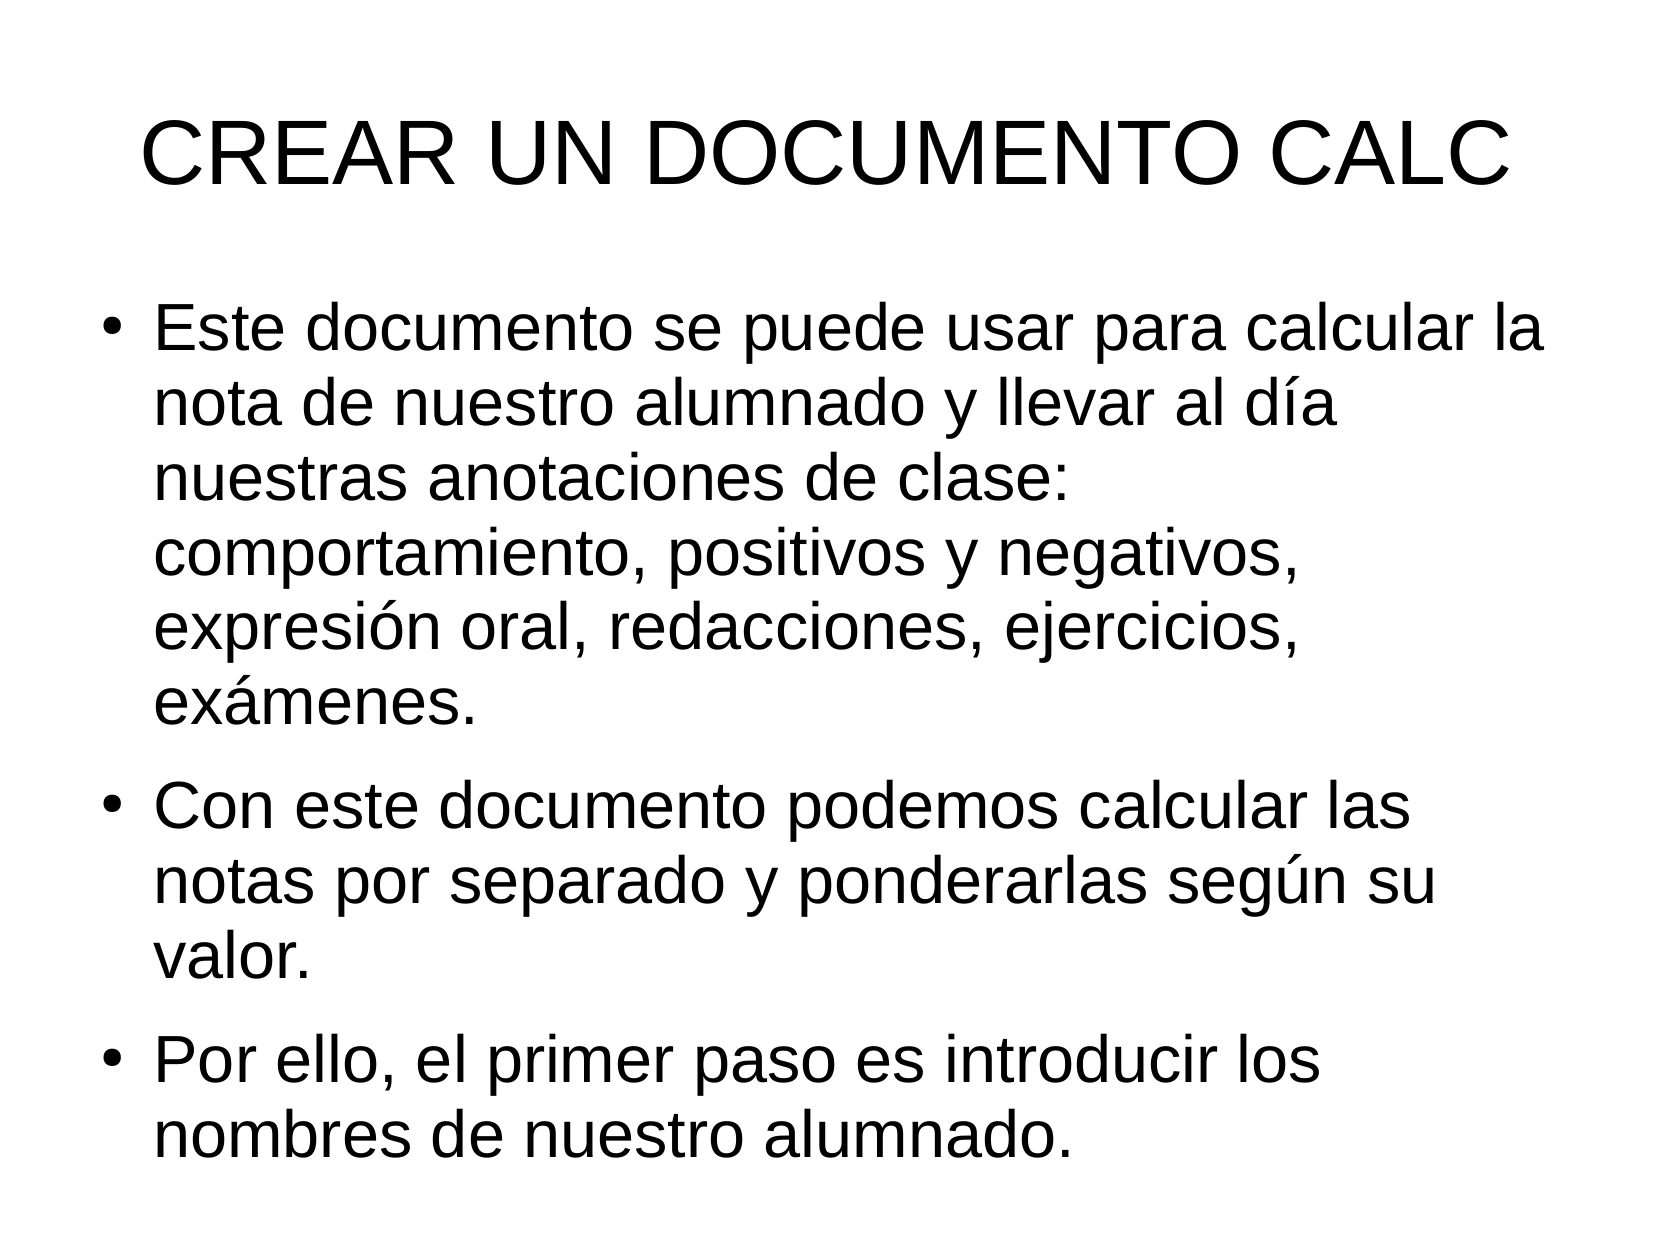

# CREAR UN DOCUMENTO CALC
Este documento se puede usar para calcular la nota de nuestro alumnado y llevar al día nuestras anotaciones de clase: comportamiento, positivos y negativos, expresión oral, redacciones, ejercicios, exámenes.
Con este documento podemos calcular las notas por separado y ponderarlas según su valor.
Por ello, el primer paso es introducir los nombres de nuestro alumnado.